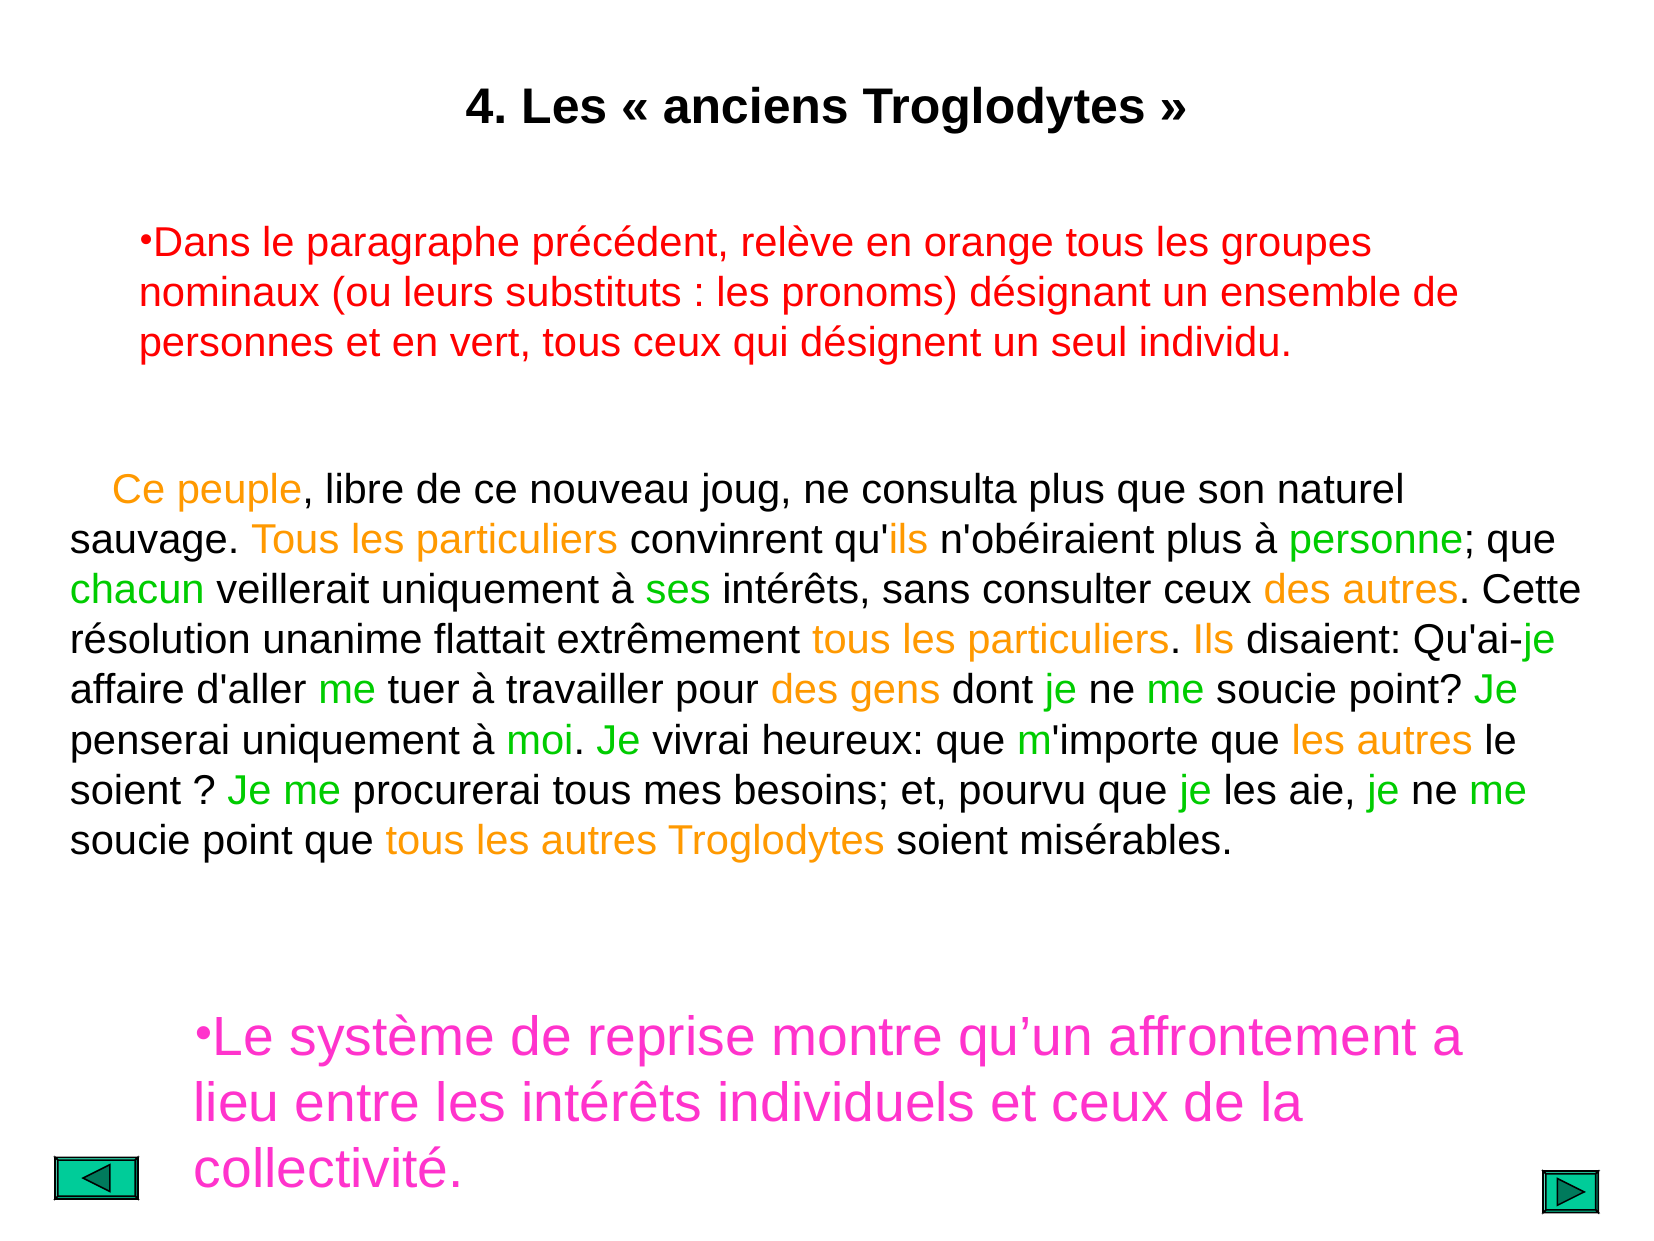

# 4. Les « anciens Troglodytes »
Dans le paragraphe précédent, relève en orange tous les groupes nominaux (ou leurs substituts : les pronoms) désignant un ensemble de personnes et en vert, tous ceux qui désignent un seul individu.
 Ce peuple, libre de ce nouveau joug, ne consulta plus que son naturel sauvage. Tous les particuliers convinrent qu'ils n'obéiraient plus à personne; que chacun veillerait uniquement à ses intérêts, sans consulter ceux des autres. Cette résolution unanime flattait extrêmement tous les particuliers. Ils disaient: Qu'ai-je affaire d'aller me tuer à travailler pour des gens dont je ne me soucie point? Je penserai uniquement à moi. Je vivrai heureux: que m'importe que les autres le soient ? Je me procurerai tous mes besoins; et, pourvu que je les aie, je ne me soucie point que tous les autres Troglodytes soient misérables.
Le système de reprise montre qu’un affrontement a lieu entre les intérêts individuels et ceux de la collectivité.